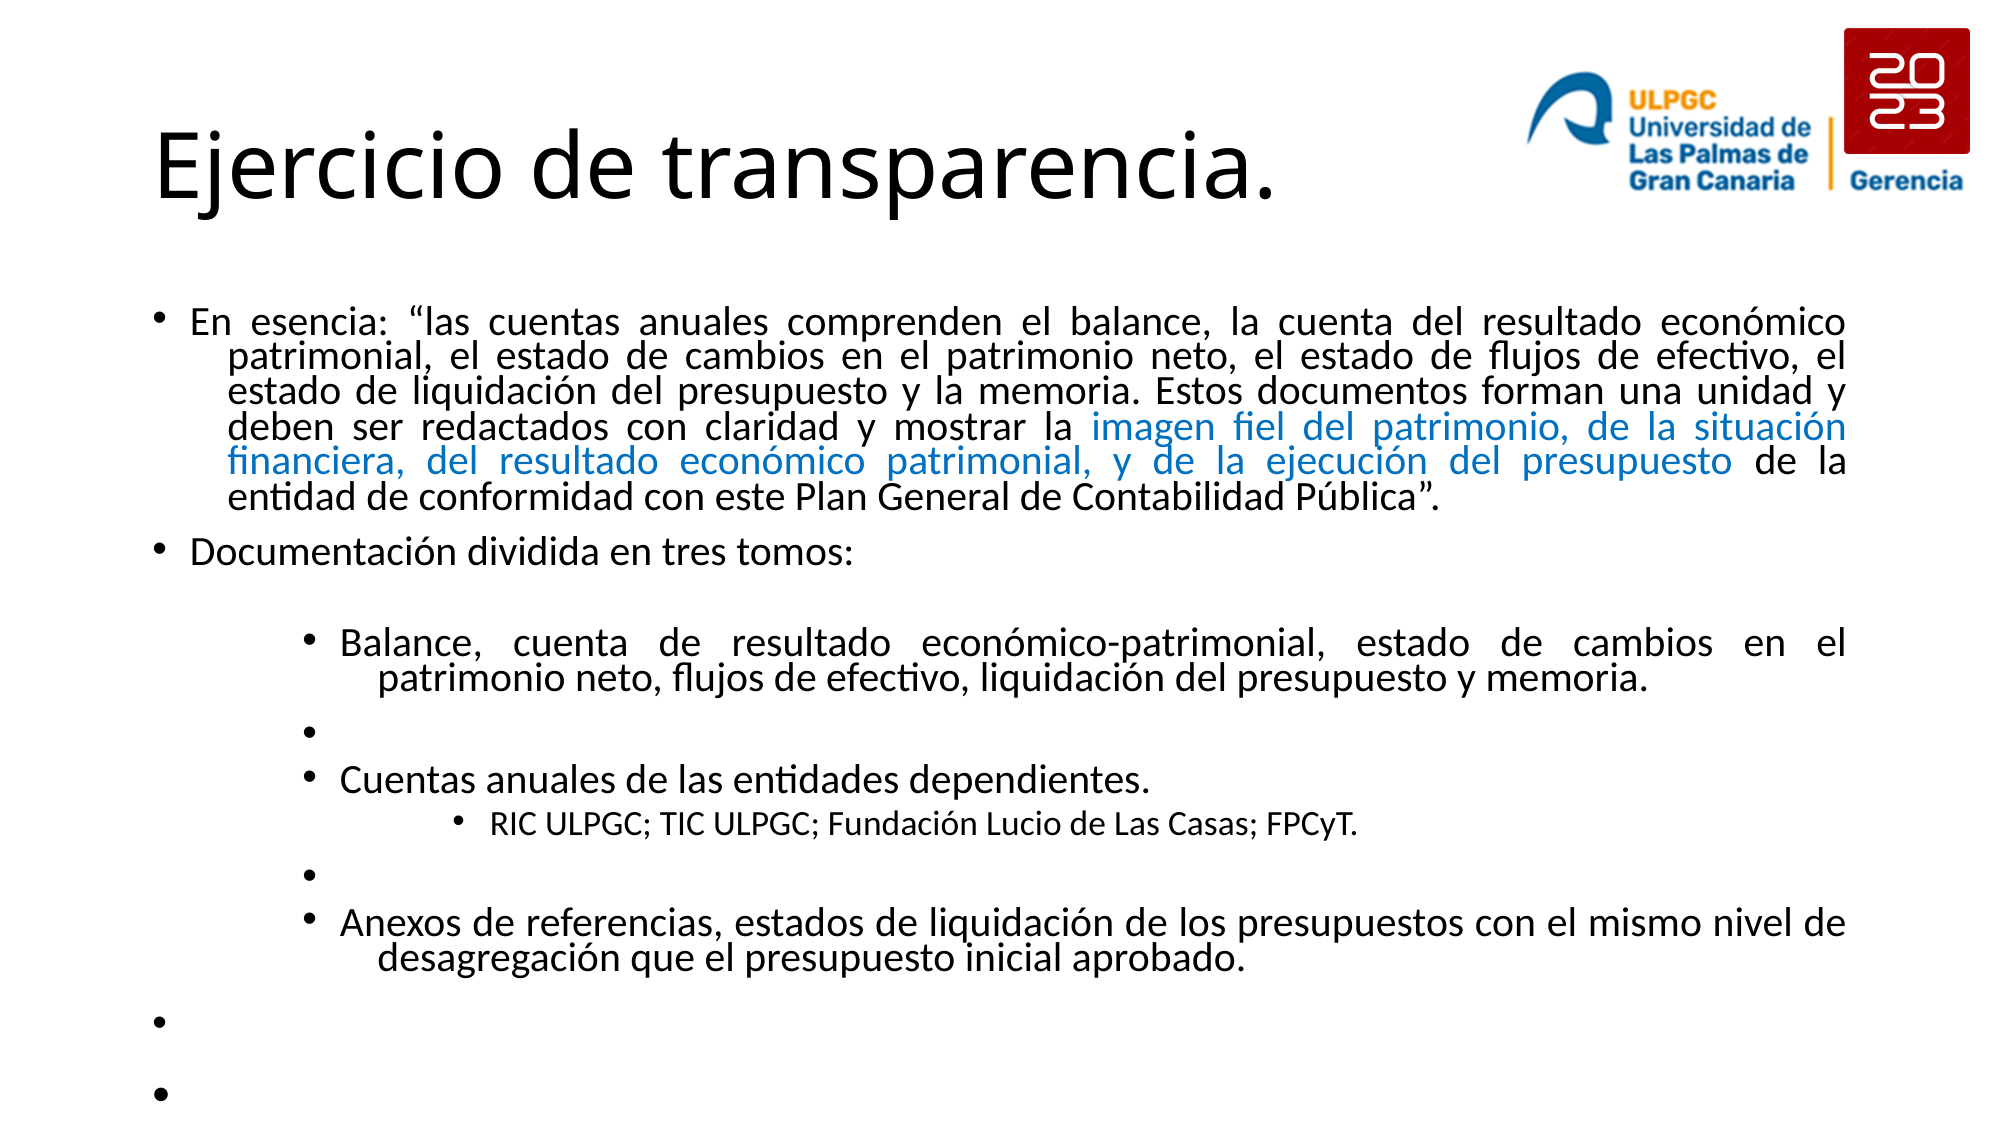

# Ejercicio de transparencia.
En esencia: “las cuentas anuales comprenden el balance, la cuenta del resultado económico patrimonial, el estado de cambios en el patrimonio neto, el estado de flujos de efectivo, el estado de liquidación del presupuesto y la memoria. Estos documentos forman una unidad y deben ser redactados con claridad y mostrar la imagen fiel del patrimonio, de la situación financiera, del resultado económico patrimonial, y de la ejecución del presupuesto de la entidad de conformidad con este Plan General de Contabilidad Pública”.
Documentación dividida en tres tomos:
Balance, cuenta de resultado económico-patrimonial, estado de cambios en el patrimonio neto, flujos de efectivo, liquidación del presupuesto y memoria.
Cuentas anuales de las entidades dependientes.
RIC ULPGC; TIC ULPGC; Fundación Lucio de Las Casas; FPCyT.
Anexos de referencias, estados de liquidación de los presupuestos con el mismo nivel de desagregación que el presupuesto inicial aprobado.